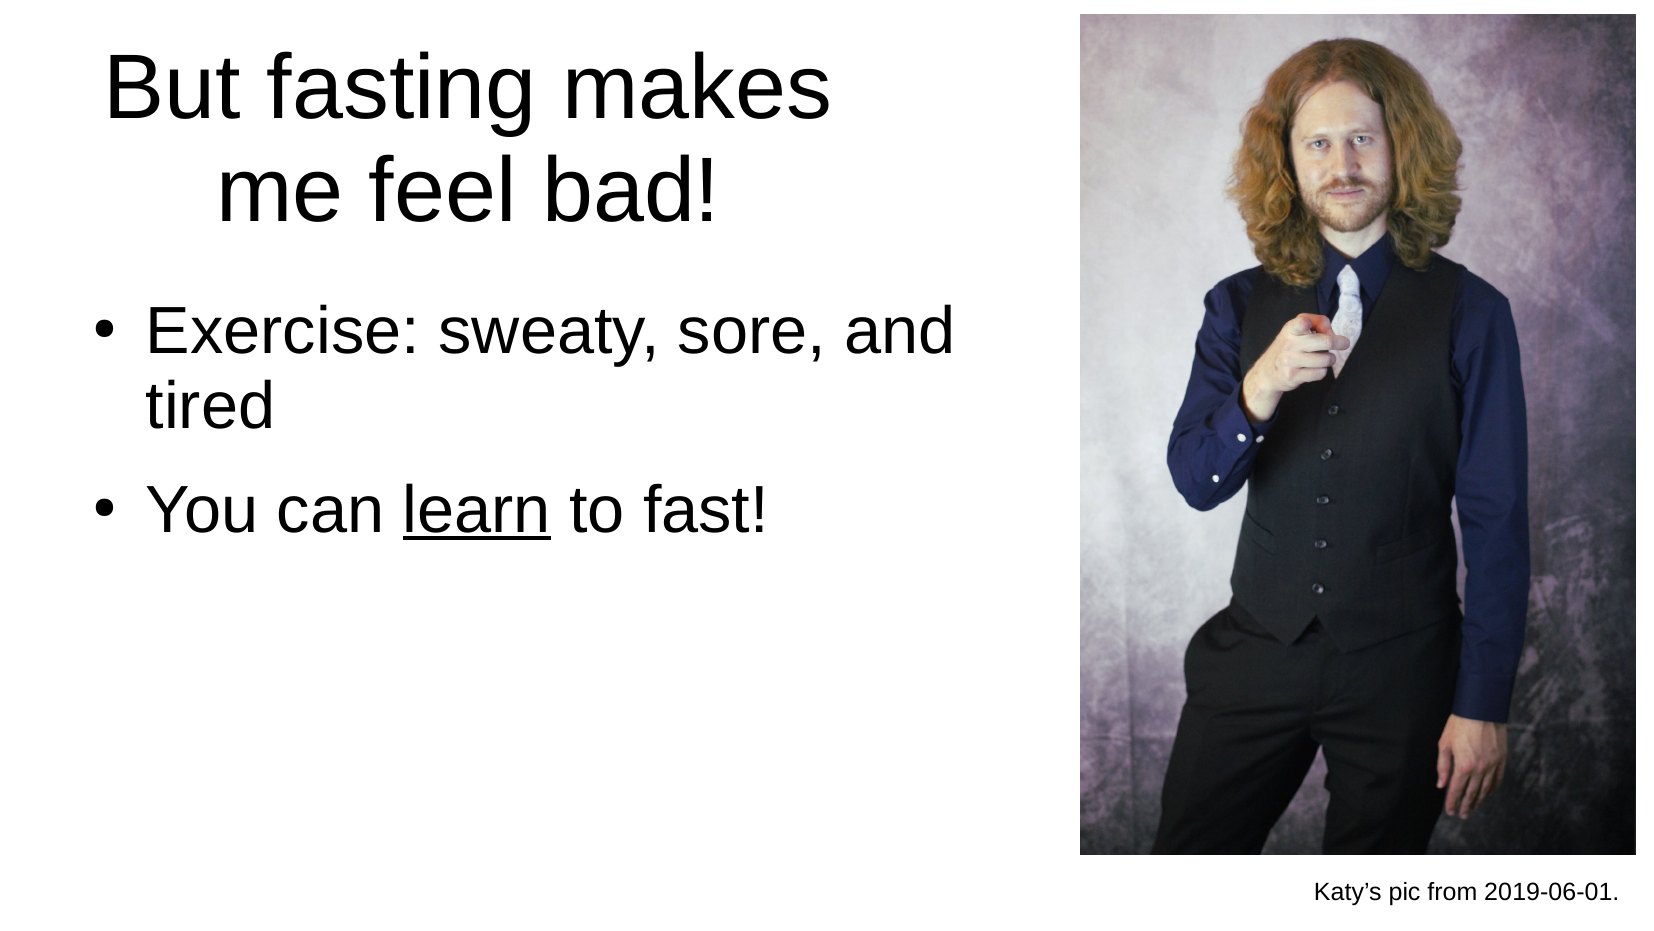

# But fasting makes me feel bad!
Exercise: sweaty, sore, and tired
You can learn to fast!
Katy’s pic from 2019-06-01.